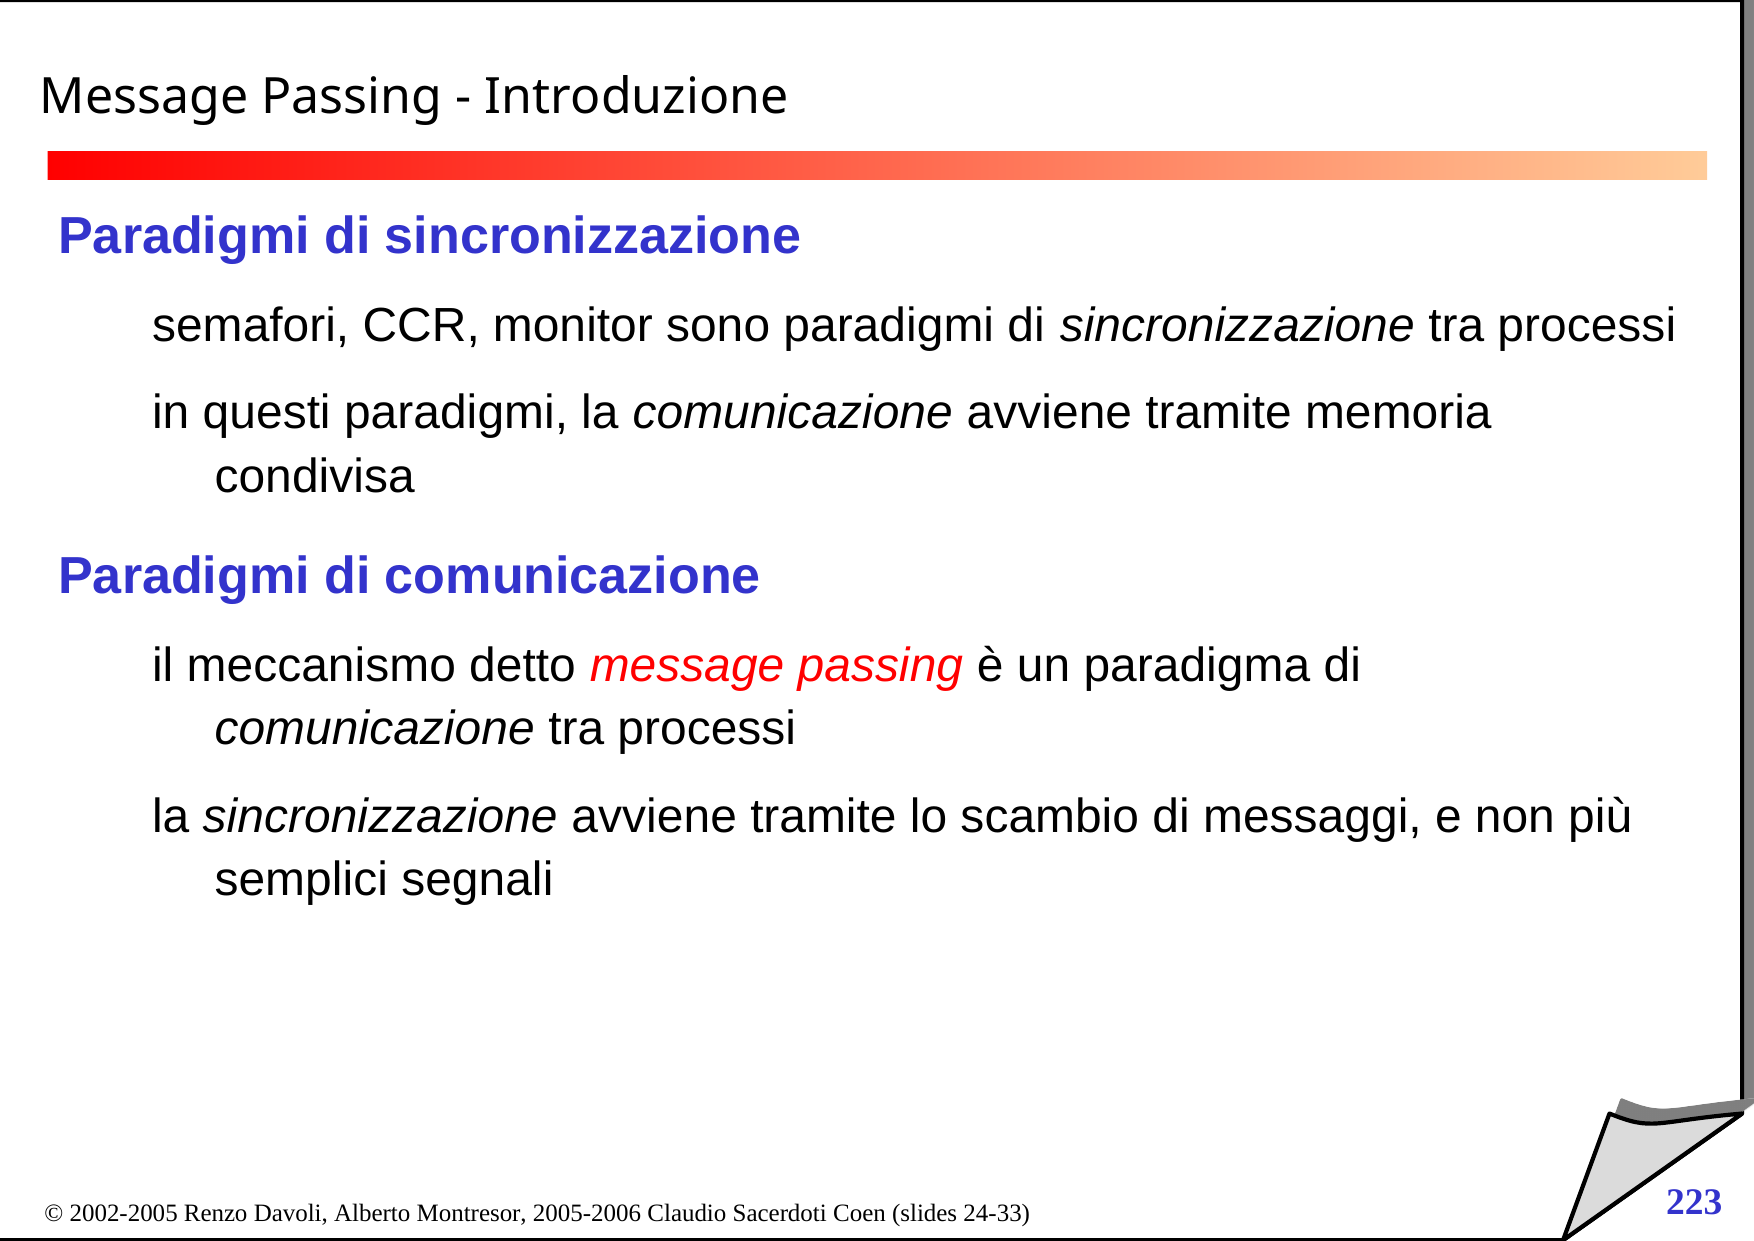

# Message Passing - Introduzione
Paradigmi di sincronizzazione
semafori, CCR, monitor sono paradigmi di sincronizzazione tra processi
in questi paradigmi, la comunicazione avviene tramite memoria condivisa
Paradigmi di comunicazione
il meccanismo detto message passing è un paradigma di comunicazione tra processi
la sincronizzazione avviene tramite lo scambio di messaggi, e non più semplici segnali